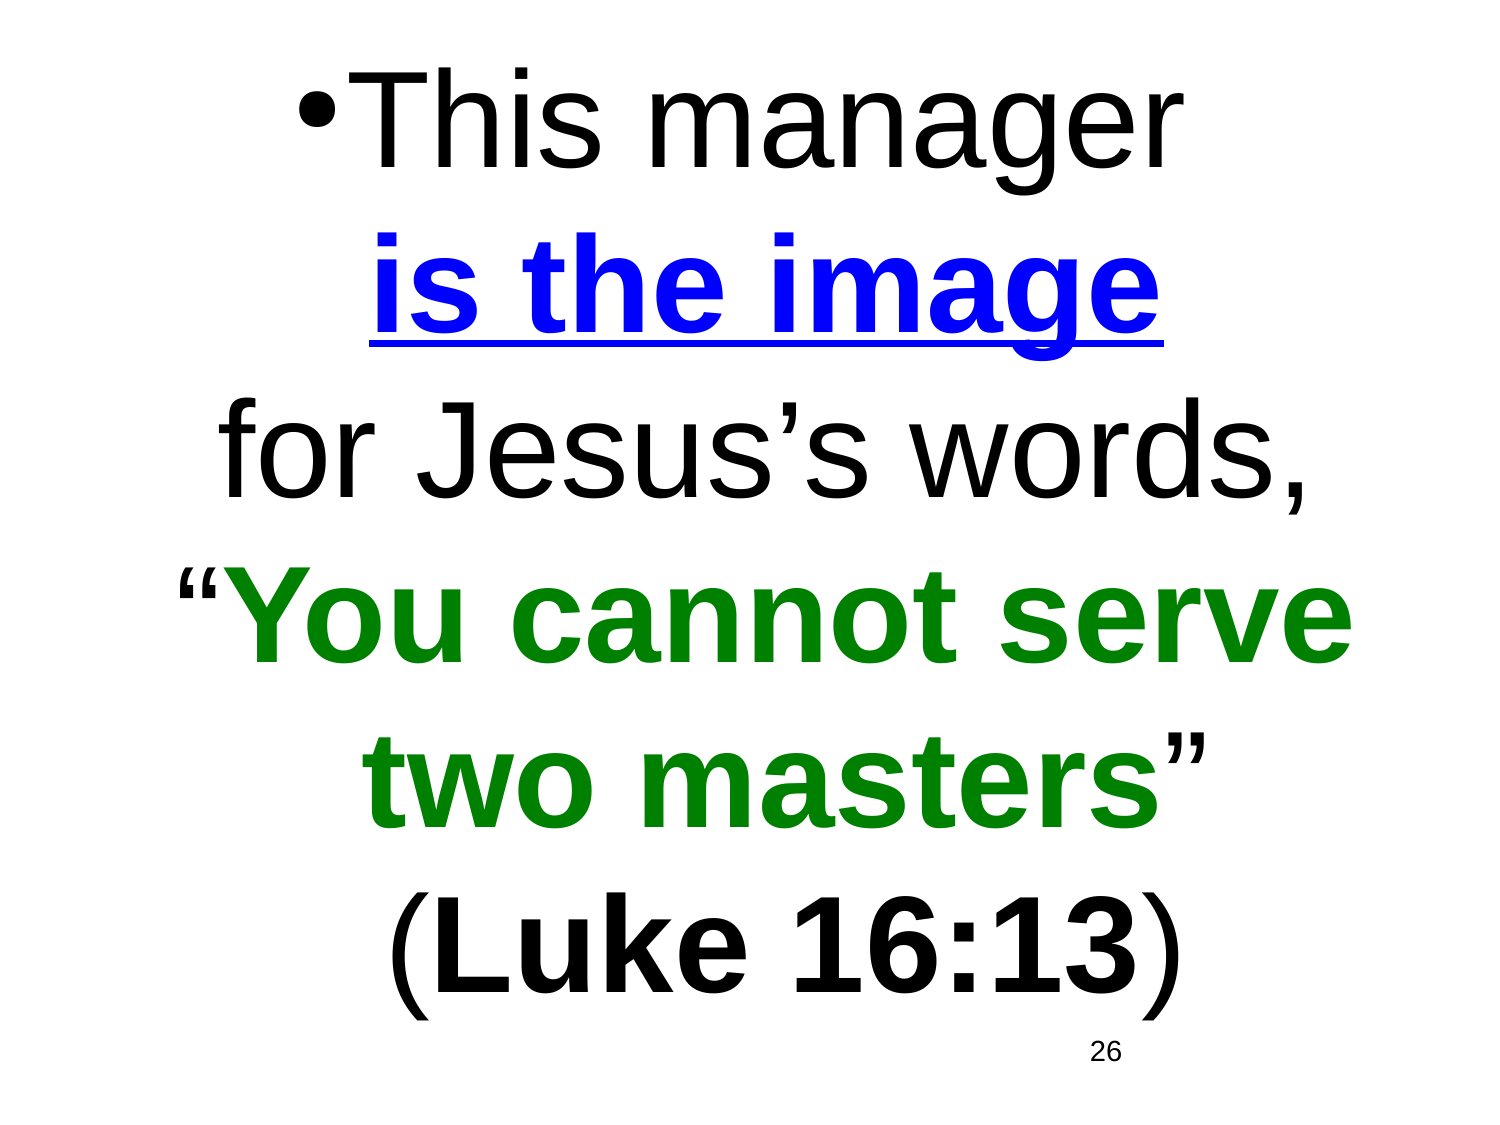

# This manager is the image for Jesus’s words, “You cannot serve two masters” (Luke 16:13)
26